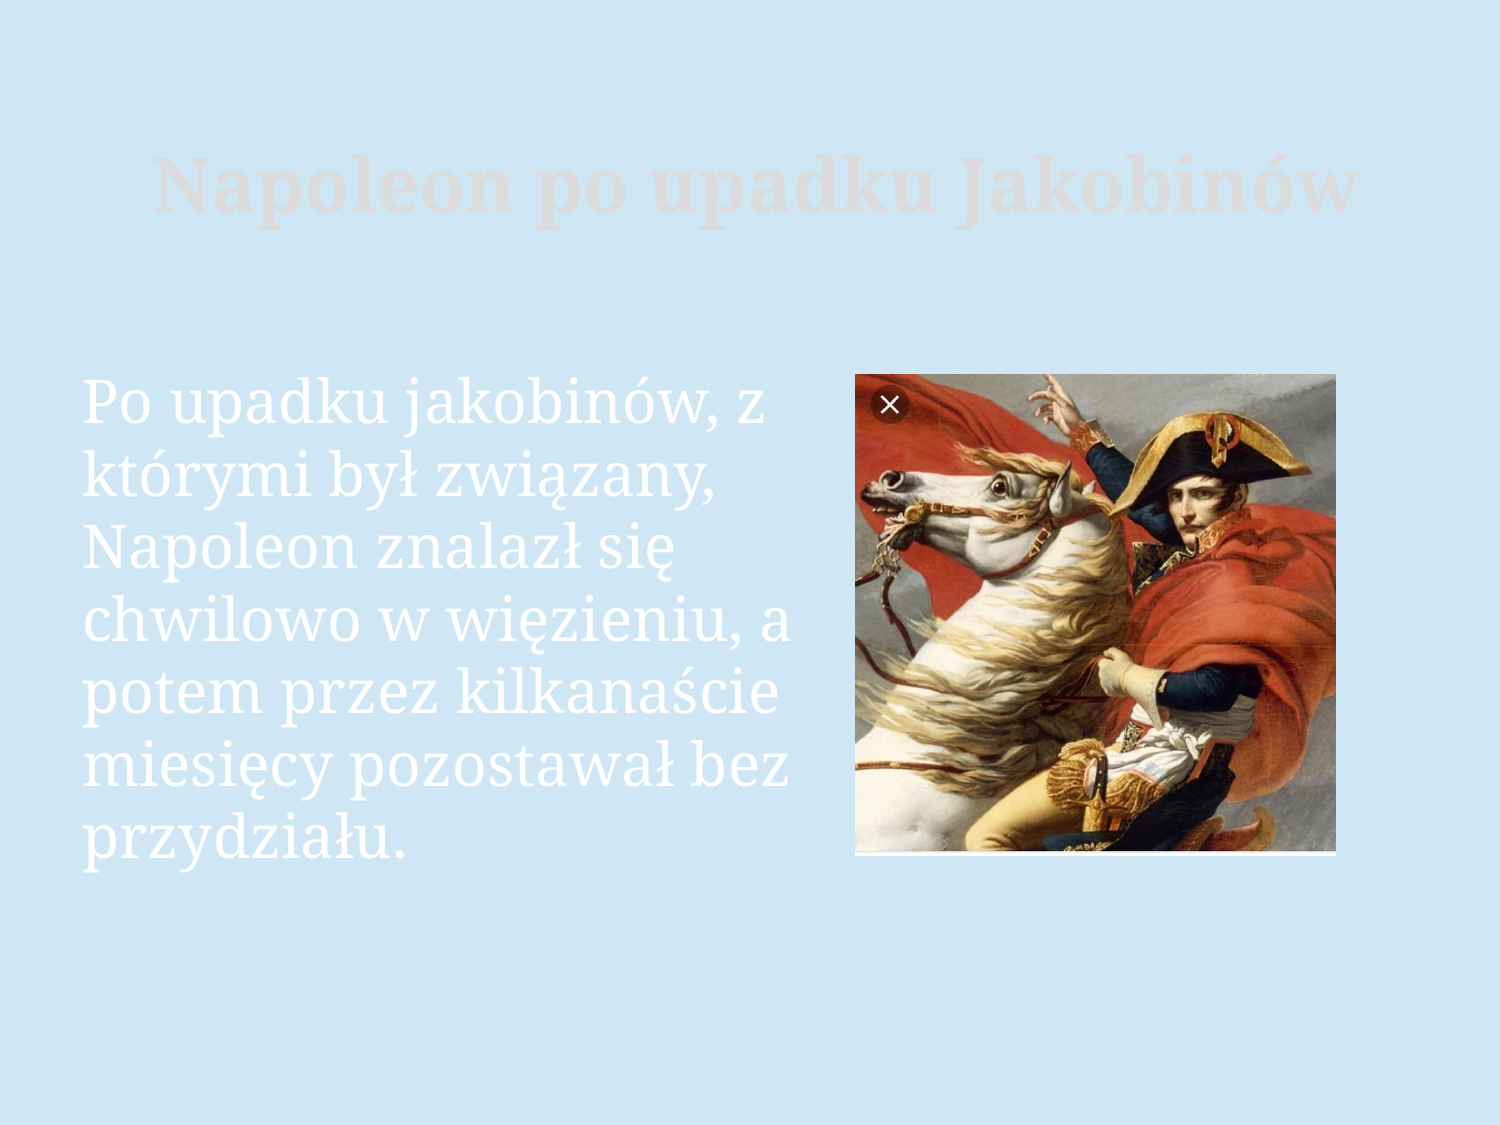

# Napoleon po upadku Jakobinów
Po upadku jakobinów, z którymi był związany, Napoleon znalazł się chwilowo w więzieniu, a potem przez kilkanaście miesięcy pozostawał bez przydziału.